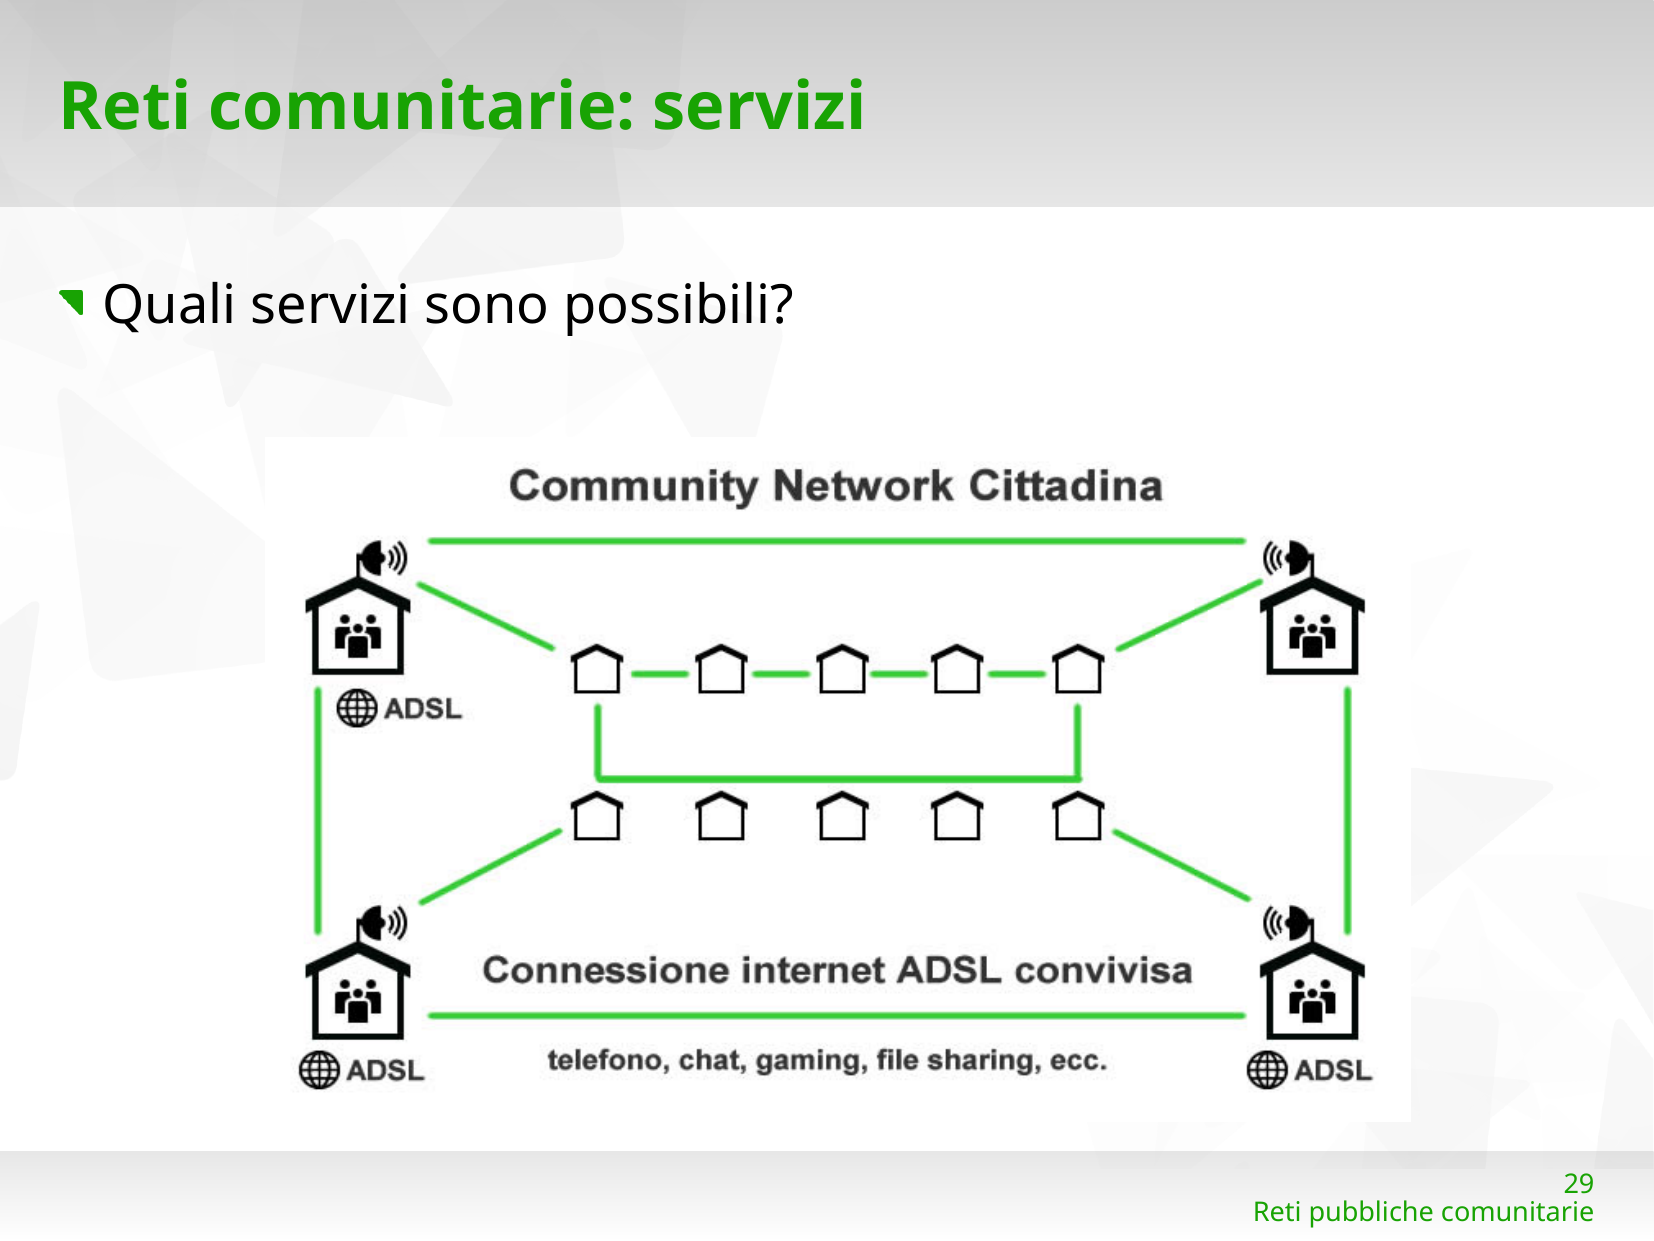

# Reti comunitarie: servizi
Quali servizi sono possibili?
29
Reti pubbliche comunitarie